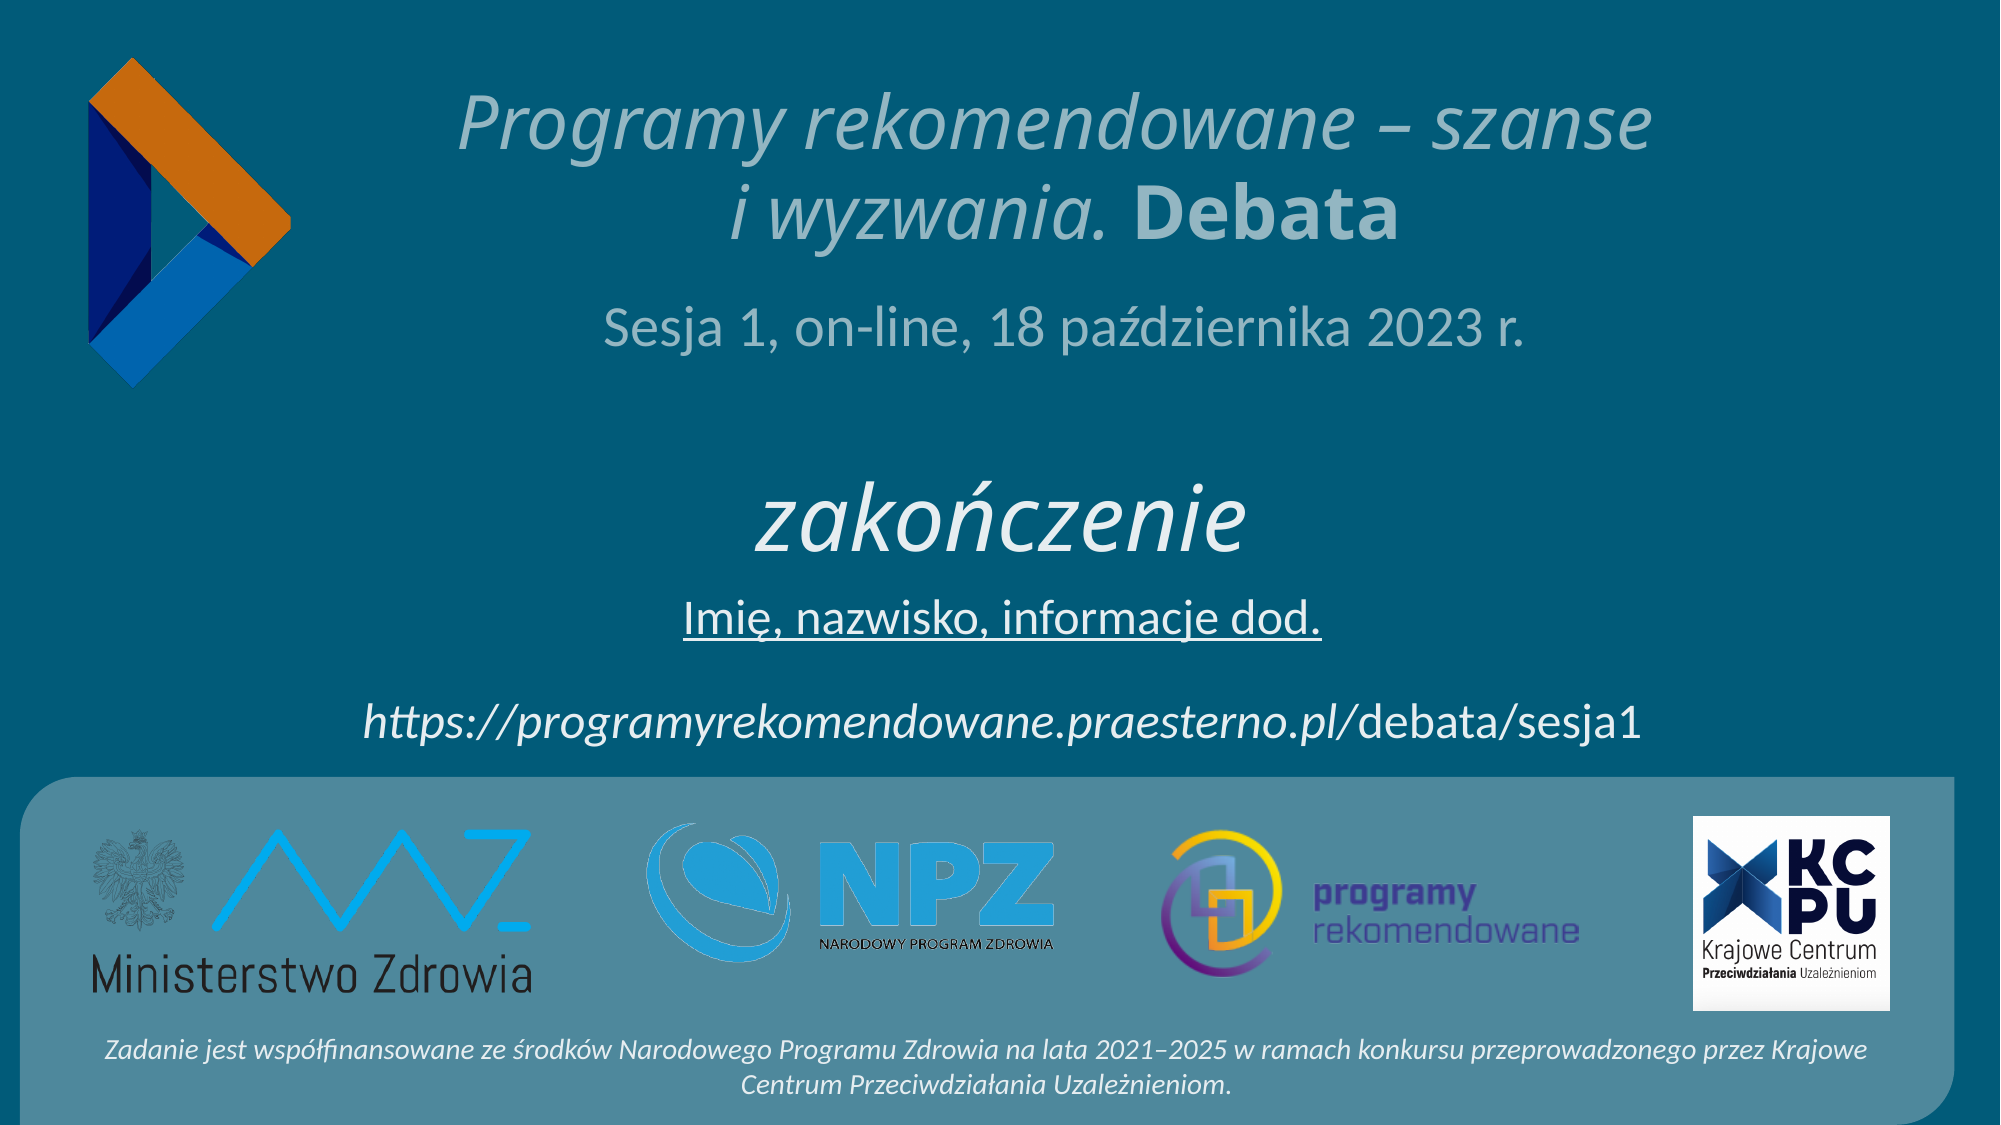

Programy rekomendowane – szanse
i wyzwania. Debata
Sesja 1, on-line, 18 października 2023 r.
zakończenie
Imię, nazwisko, informacje dod.
https://programyrekomendowane.praesterno.pl/debata/sesja1
Zadanie jest współfinansowane ze środków Narodowego Programu Zdrowia na lata 2021–2025 w ramach konkursu przeprowadzonego przez Krajowe Centrum Przeciwdziałania Uzależnieniom.​
Zadanie jest współfinansowane ze środków Narodowego Programu Zdrowia na lata 2021–2025 w ramach konkursu przeprowadzonego przez Krajowe Centrum Przeciwdziałania Uzależnieniom.